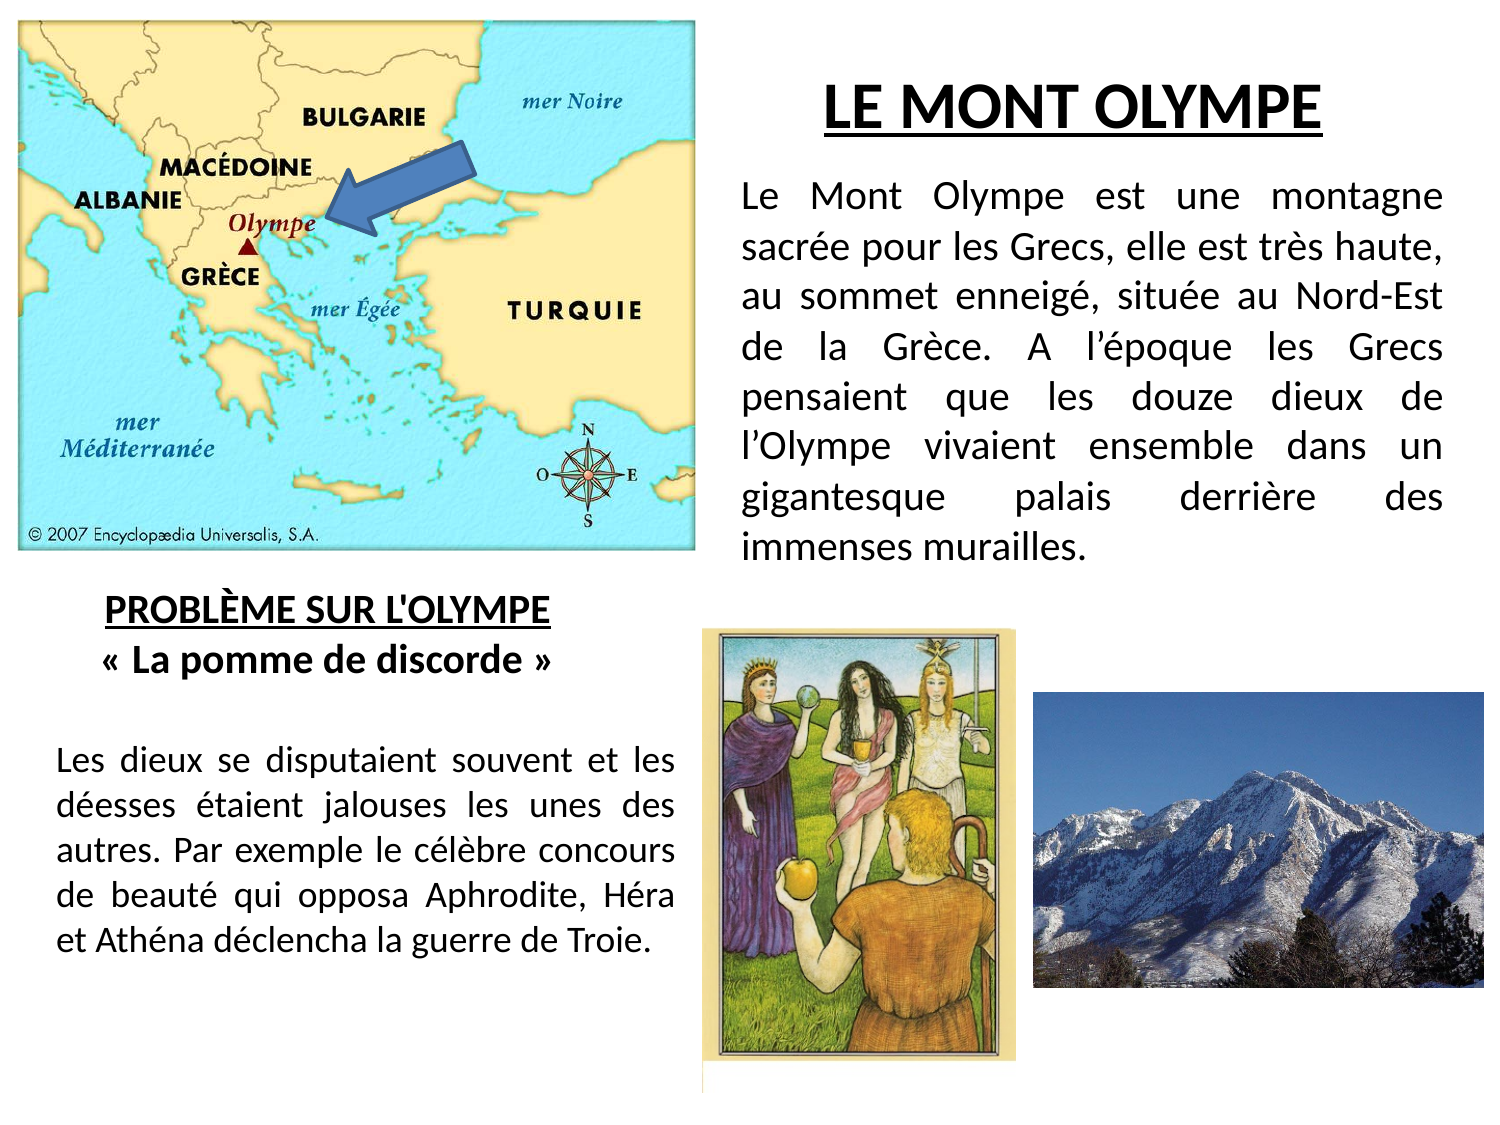

LE MONT OLYMPE
Le Mont Olympe est une montagne sacrée pour les Grecs, elle est très haute, au sommet enneigé, située au Nord-Est de la Grèce. A l’époque les Grecs pensaient que les douze dieux de l’Olympe vivaient ensemble dans un gigantesque palais derrière des immenses murailles.
PROBLÈME SUR L'OLYMPE
« La pomme de discorde »
Les dieux se disputaient souvent et les déesses étaient jalouses les unes des autres. Par exemple le célèbre concours de beauté qui opposa Aphrodite, Héra et Athéna déclencha la guerre de Troie.